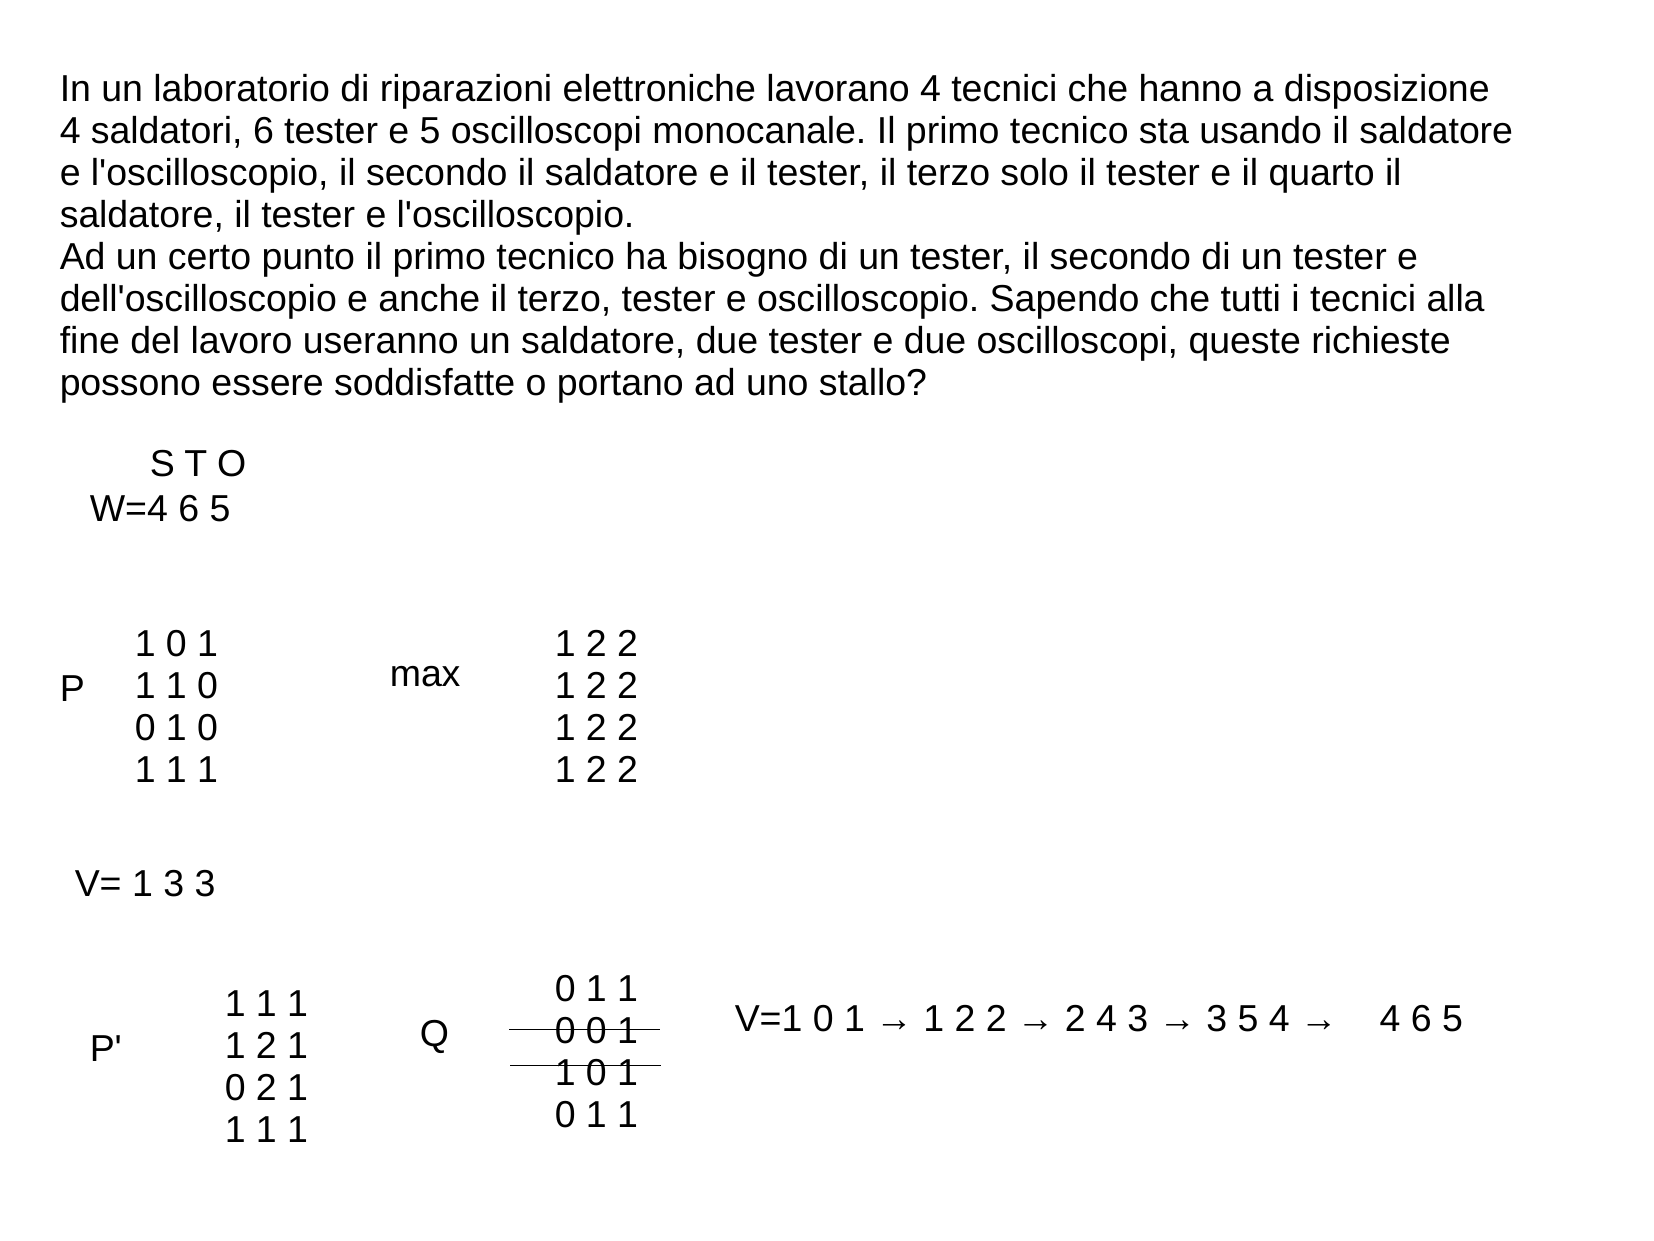

In un laboratorio di riparazioni elettroniche lavorano 4 tecnici che hanno a disposizione
4 saldatori, 6 tester e 5 oscilloscopi monocanale. Il primo tecnico sta usando il saldatore
e l'oscilloscopio, il secondo il saldatore e il tester, il terzo solo il tester e il quarto il
saldatore, il tester e l'oscilloscopio.
Ad un certo punto il primo tecnico ha bisogno di un tester, il secondo di un tester e
dell'oscilloscopio e anche il terzo, tester e oscilloscopio. Sapendo che tutti i tecnici alla
fine del lavoro useranno un saldatore, due tester e due oscilloscopi, queste richieste
possono essere soddisfatte o portano ad uno stallo?
S T O
W=4 6 5
1 0 1
1 1 0
0 1 0
1 1 1
1 2 2
1 2 2
1 2 2
1 2 2
max
P
V= 1 3 3
0 1 1
0 0 1
1 0 1
0 1 1
1 1 1
1 2 1
0 2 1
1 1 1
V=1 0 1 → 1 2 2 → 2 4 3 → 3 5 4 → 4 6 5
Q
P'